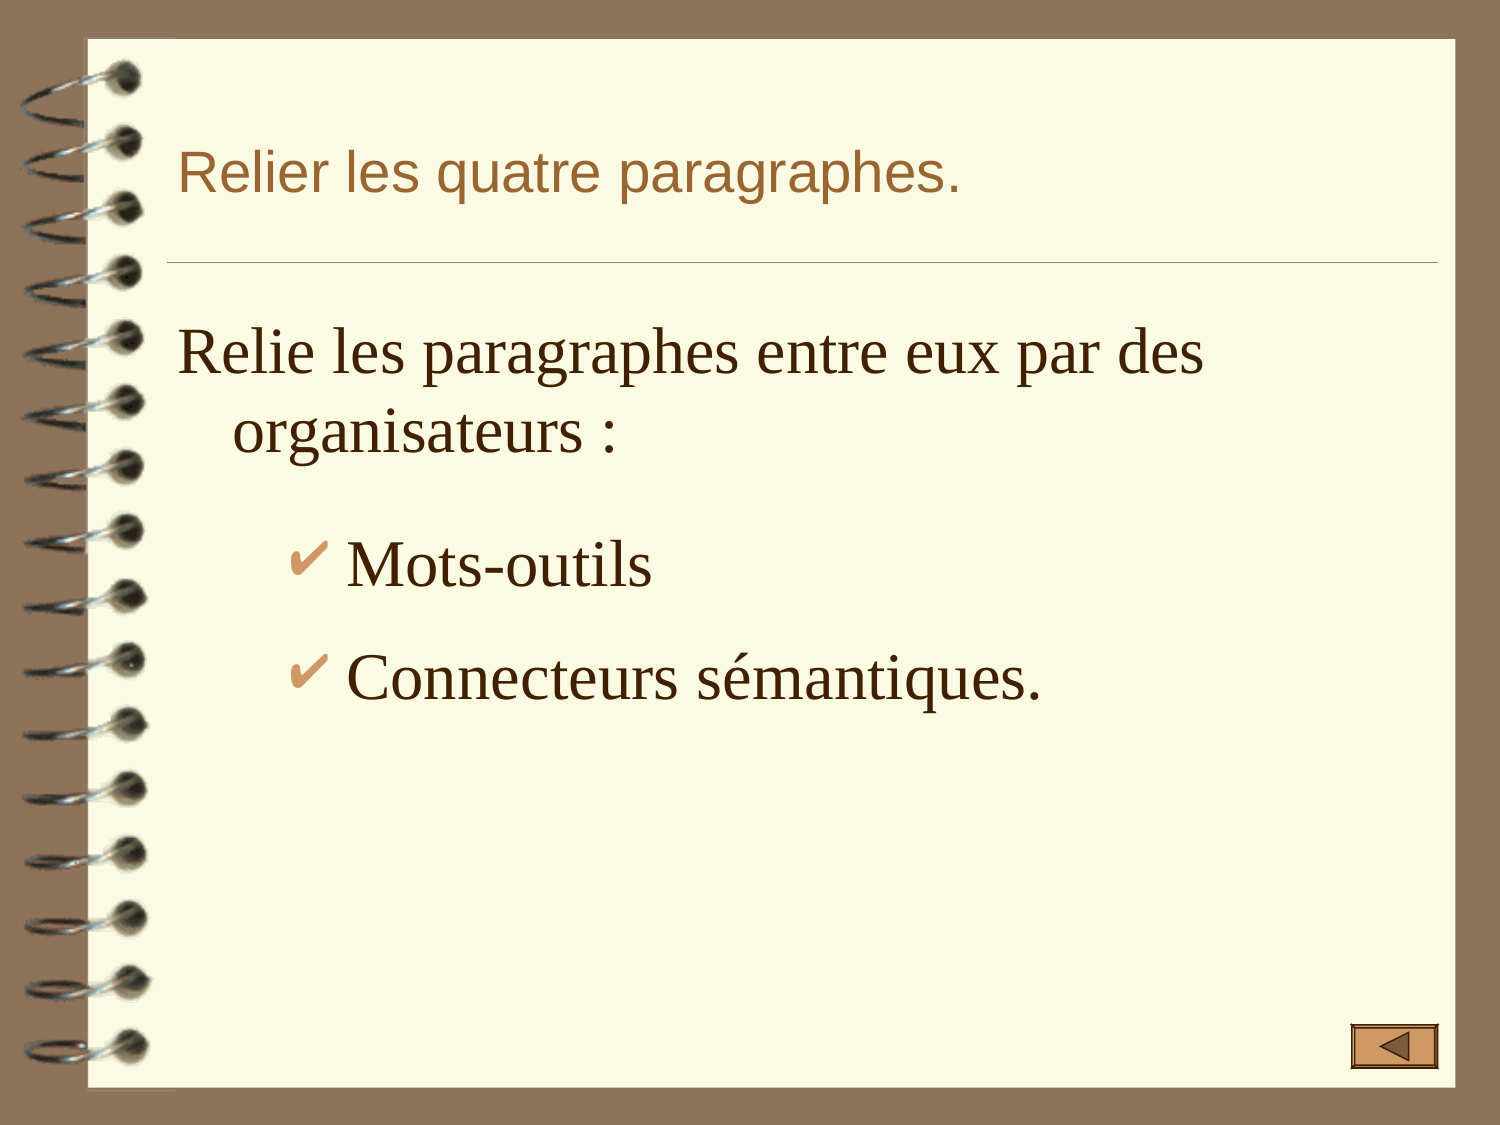

# Relier les quatre paragraphes.
Relie les paragraphes entre eux par des organisateurs :
Mots-outils
Connecteurs sémantiques.